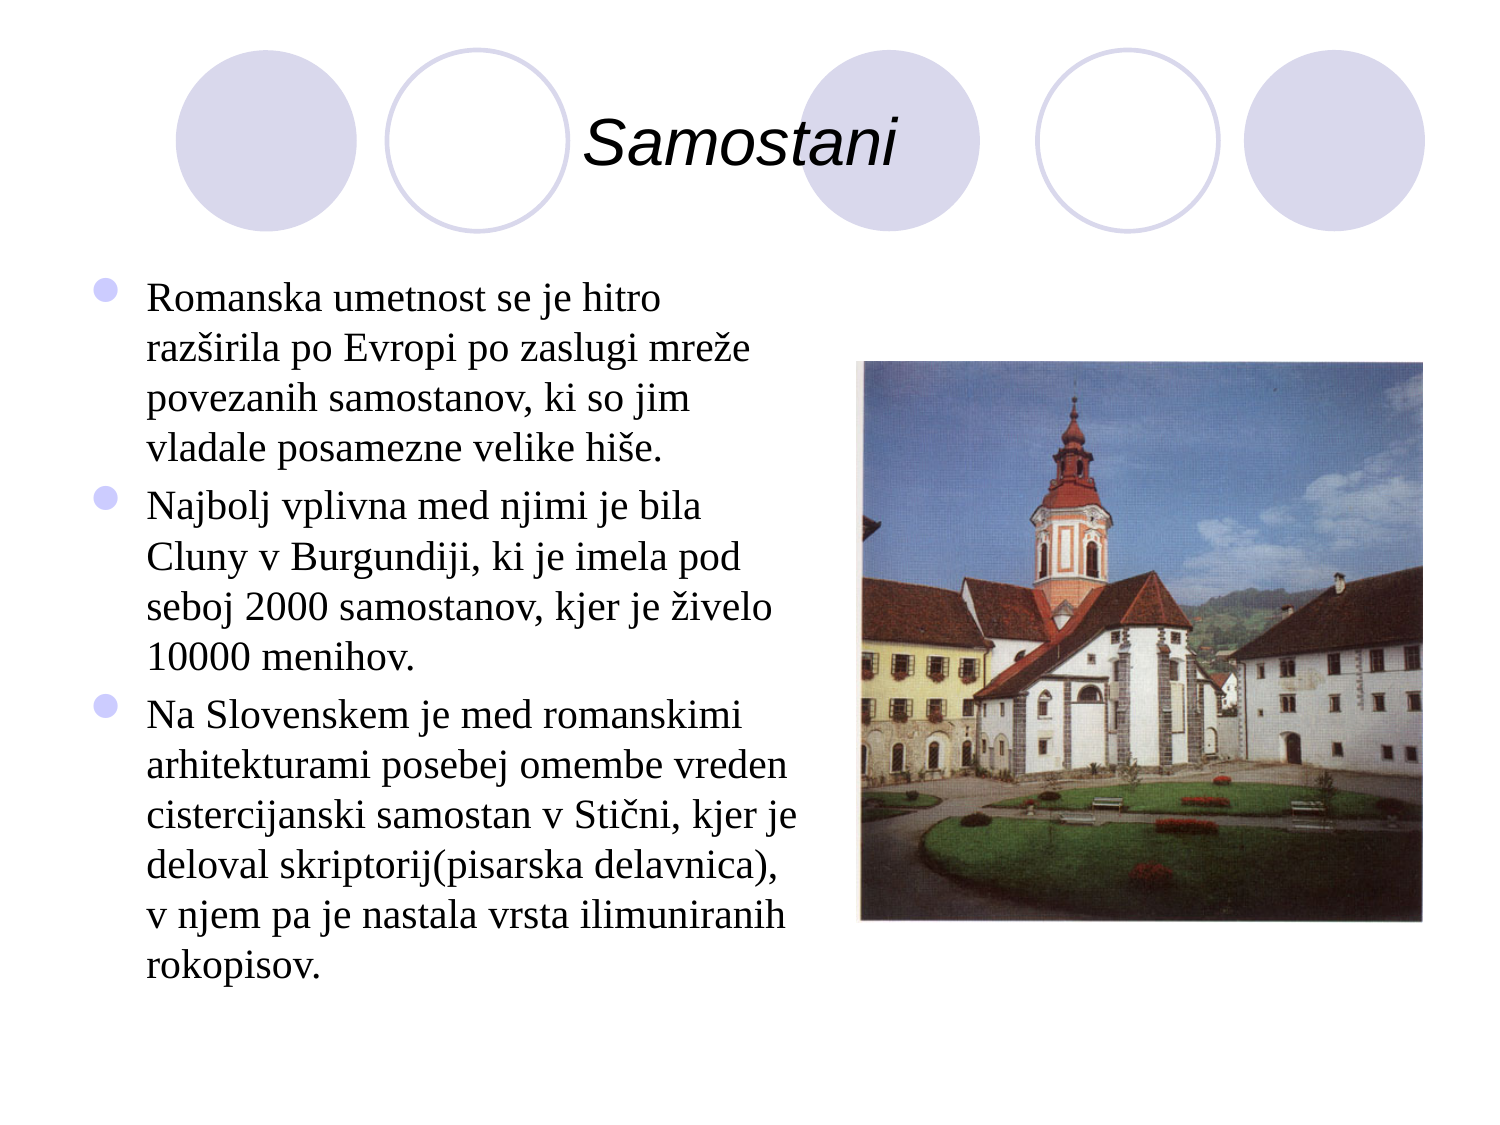

# Samostani
Romanska umetnost se je hitro razširila po Evropi po zaslugi mreže povezanih samostanov, ki so jim vladale posamezne velike hiše.
Najbolj vplivna med njimi je bila Cluny v Burgundiji, ki je imela pod seboj 2000 samostanov, kjer je živelo 10000 menihov.
Na Slovenskem je med romanskimi arhitekturami posebej omembe vreden cistercijanski samostan v Stični, kjer je deloval skriptorij(pisarska delavnica), v njem pa je nastala vrsta ilimuniranih rokopisov.